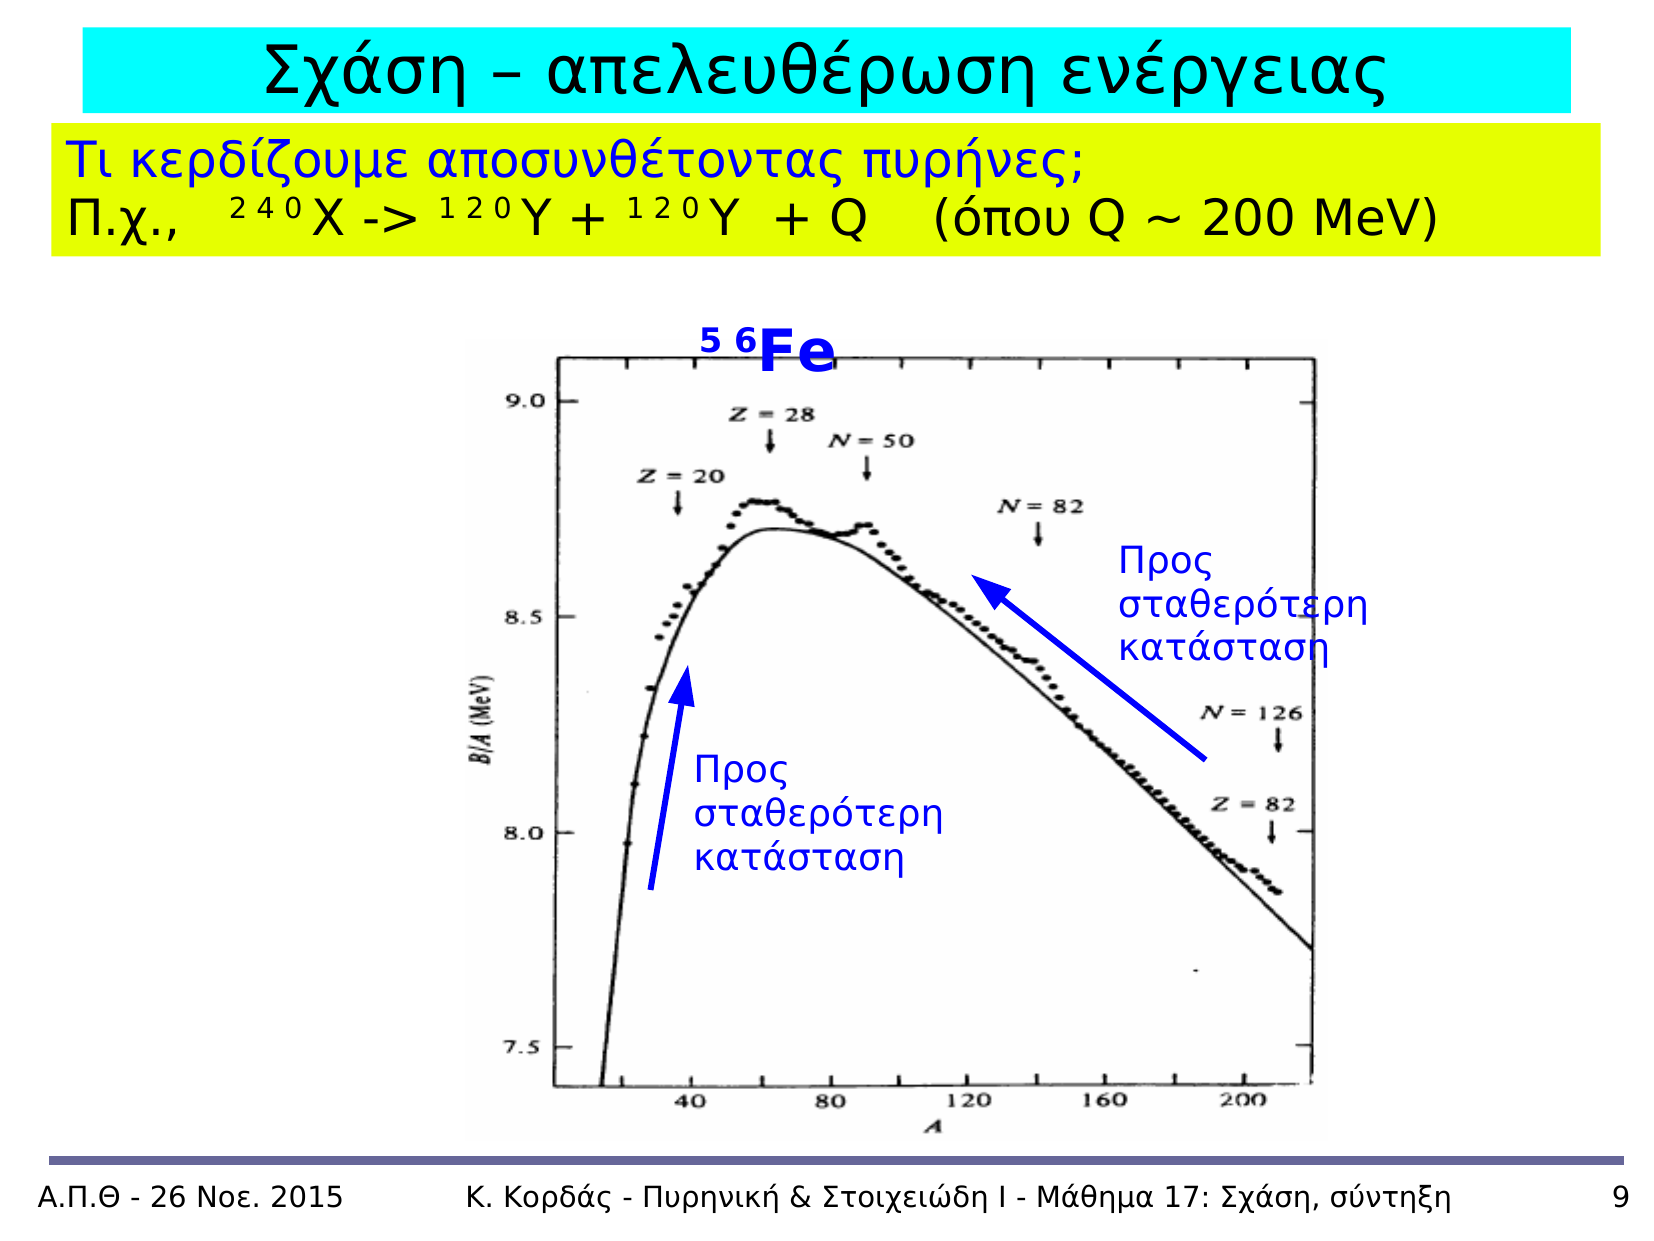

# Σχάση – απελευθέρωση ενέργειας
Τι κερδίζουμε αποσυνθέτοντας πυρήνες;
Π.χ., 2 4 0 Χ -> 1 2 0 Υ + 1 2 0 Υ + Q (όπου Q ~ 200 MeV)
5 6Fe
Προς σταθερότερη κατάσταση
Προς σταθερότερη κατάσταση
Α.Π.Θ - 26 Νοε. 2015
Κ. Κορδάς - Πυρηνική & Στοιχειώδη Ι - Μάθημα 17: Σχάση, σύντηξη
9